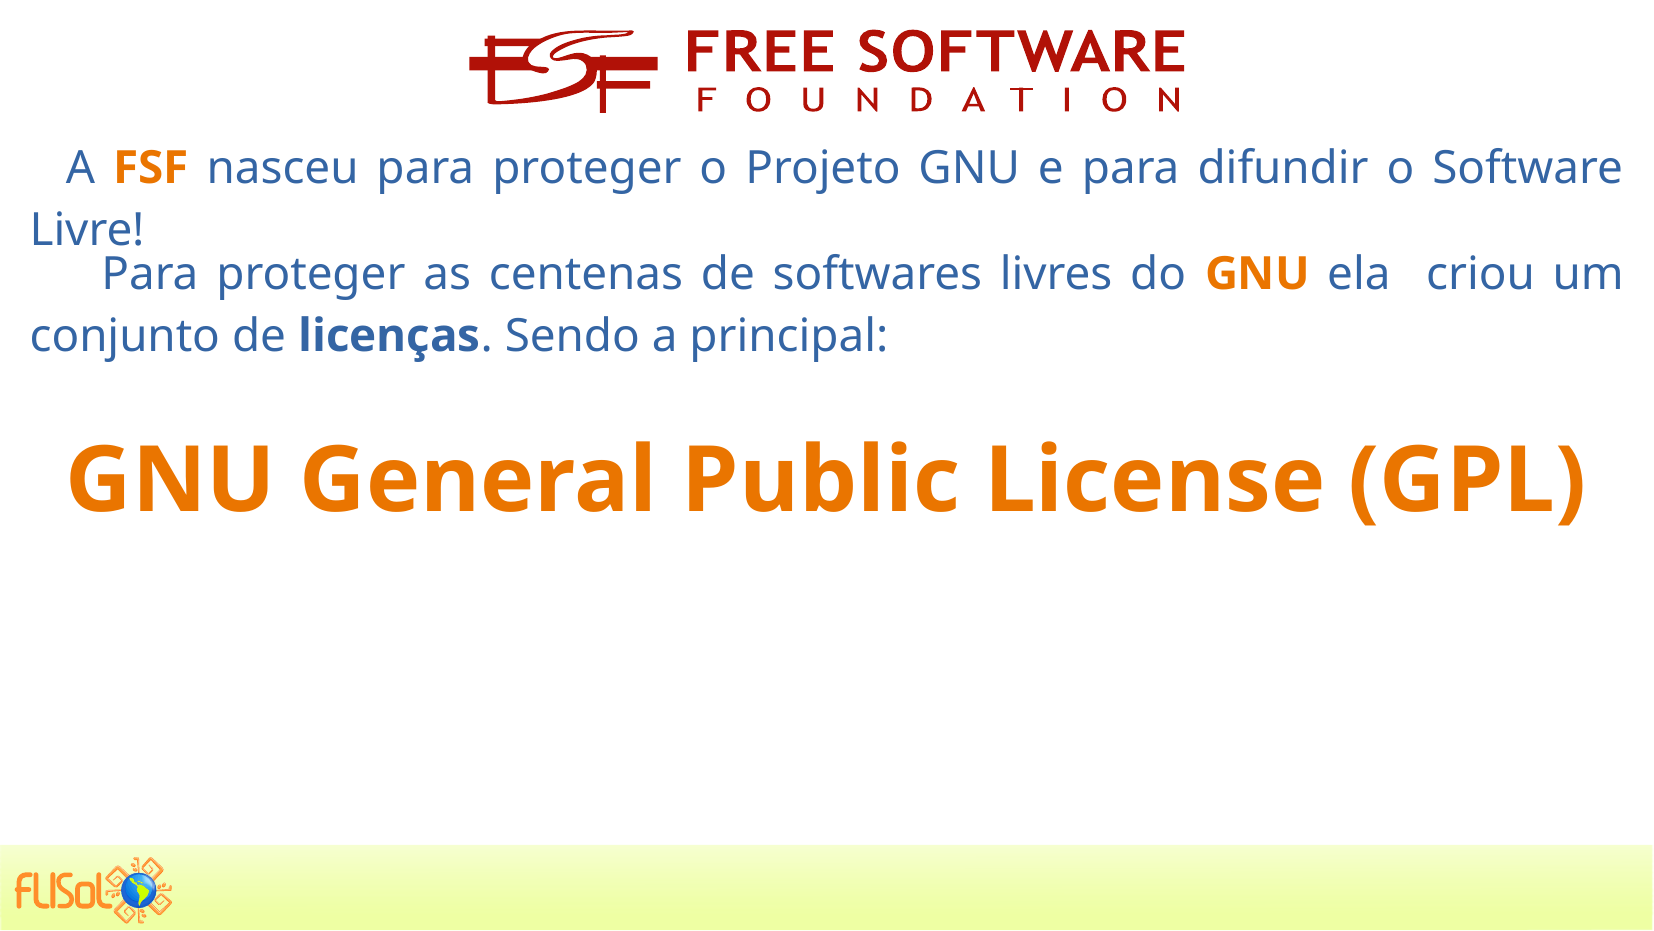

A FSF nasceu para proteger o Projeto GNU e para difundir o Software Livre!
 Para proteger as centenas de softwares livres do GNU ela criou um conjunto de licenças. Sendo a principal:
GNU General Public License (GPL)